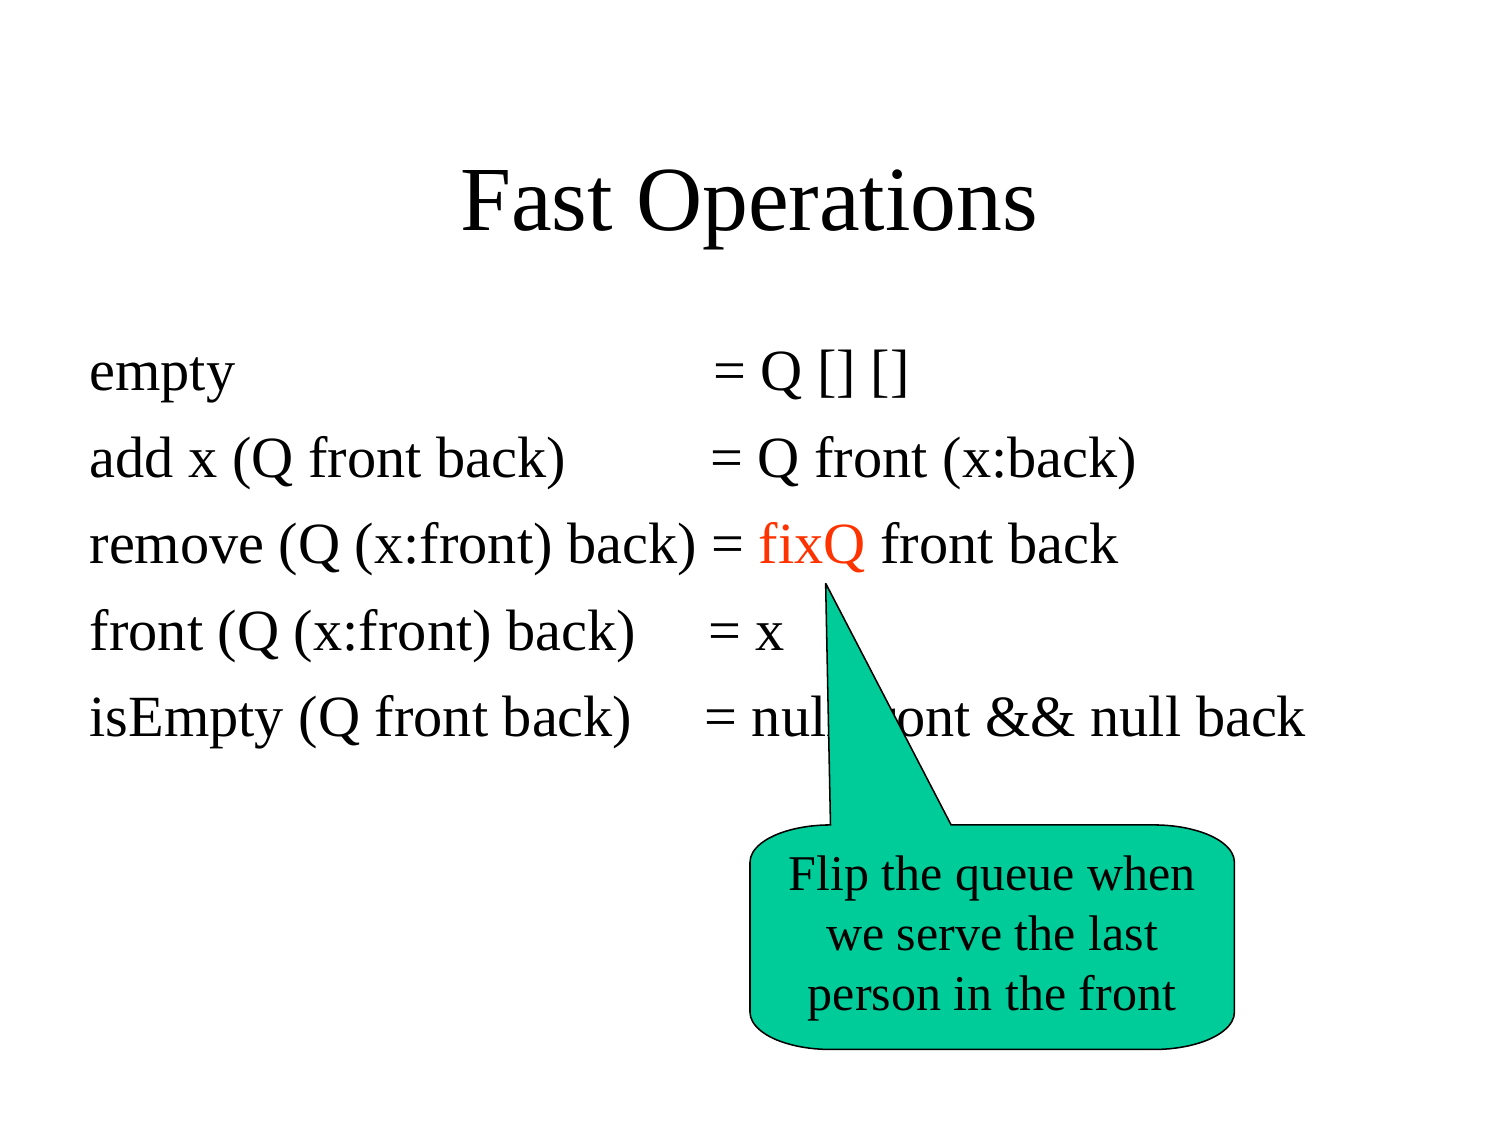

# Fast Operations
empty = Q [] []
add x (Q front back) = Q front (x:back)
remove (Q (x:front) back) = fixQ front back
front (Q (x:front) back) = x
isEmpty (Q front back) = null front && null back
Flip the queue when we serve the last person in the front